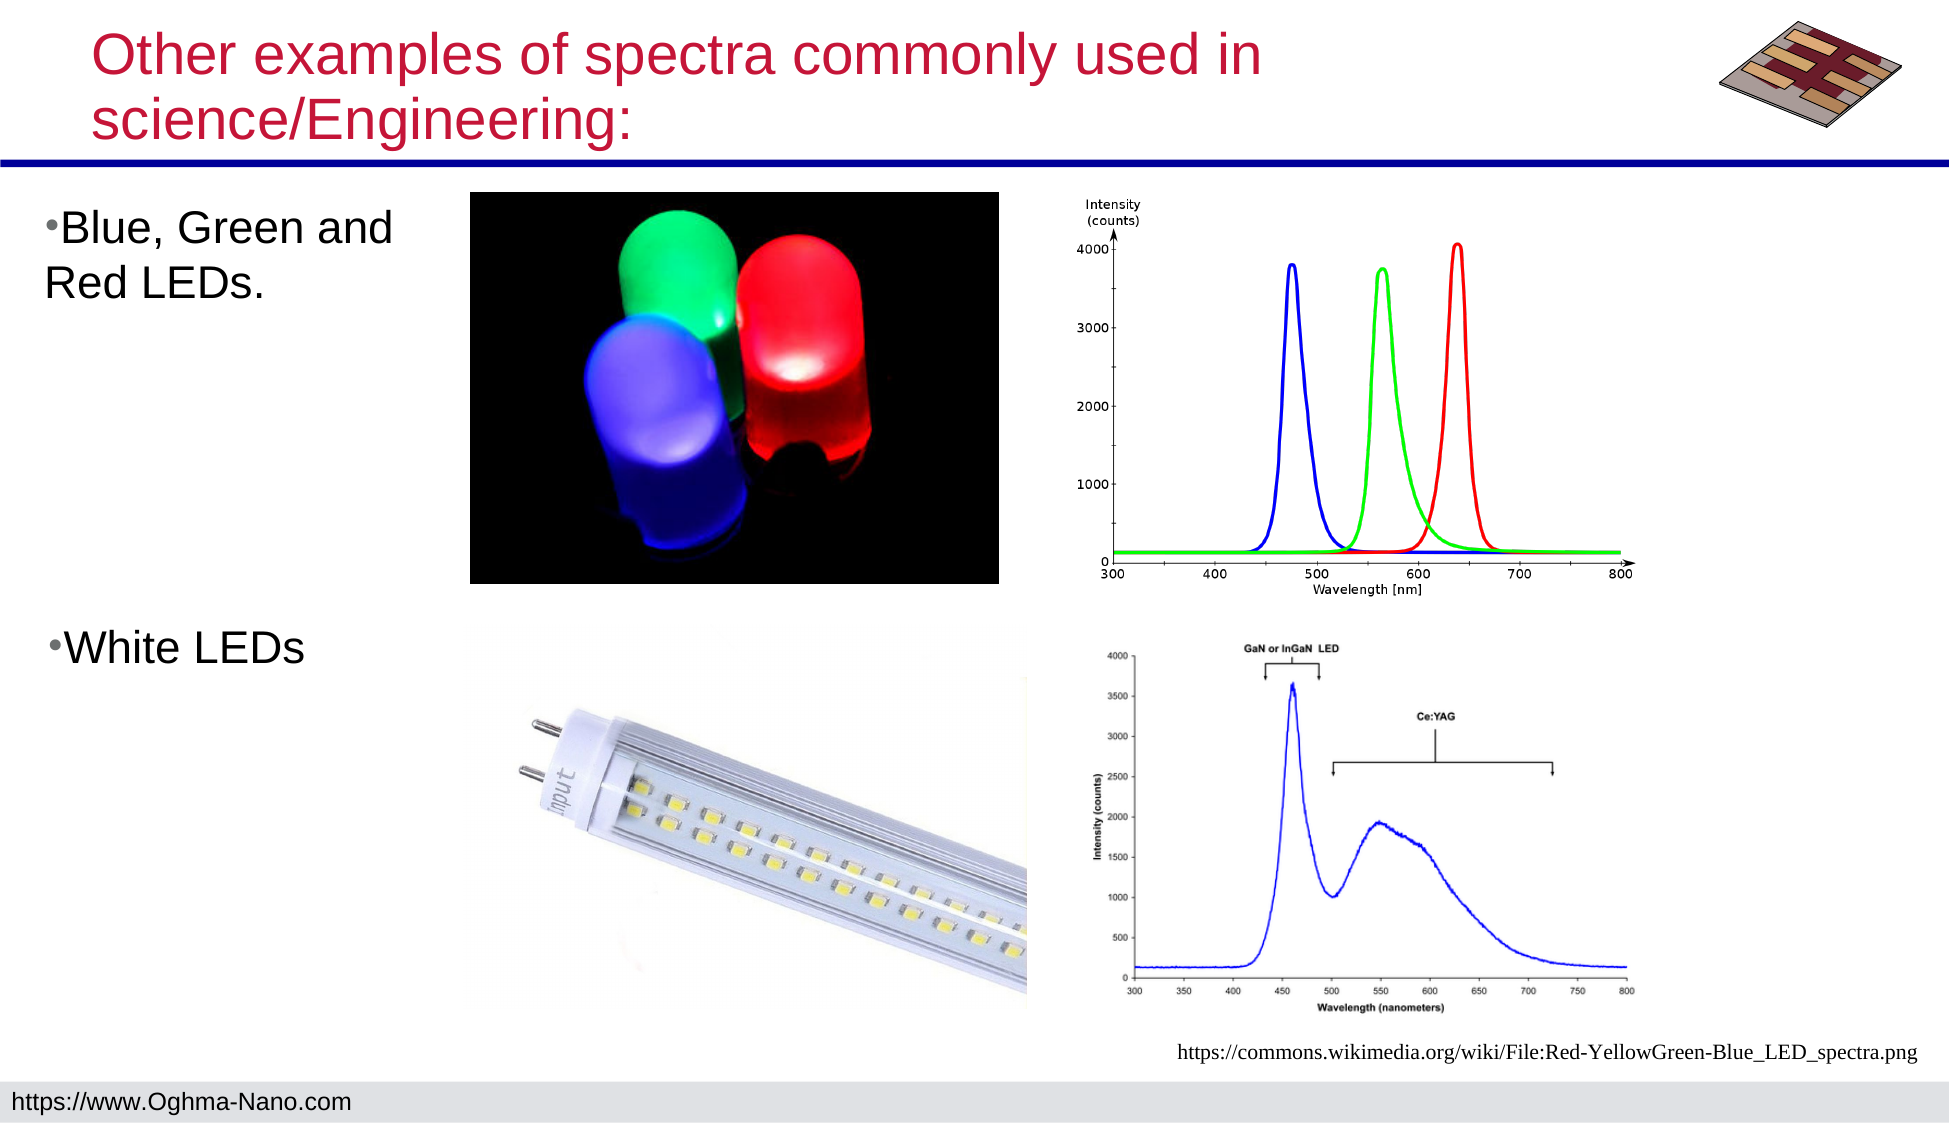

# Other examples of spectra commonly used in science/Engineering:
Blue, Green and Red LEDs.
White LEDs
https://commons.wikimedia.org/wiki/File:Red-YellowGreen-Blue_LED_spectra.png